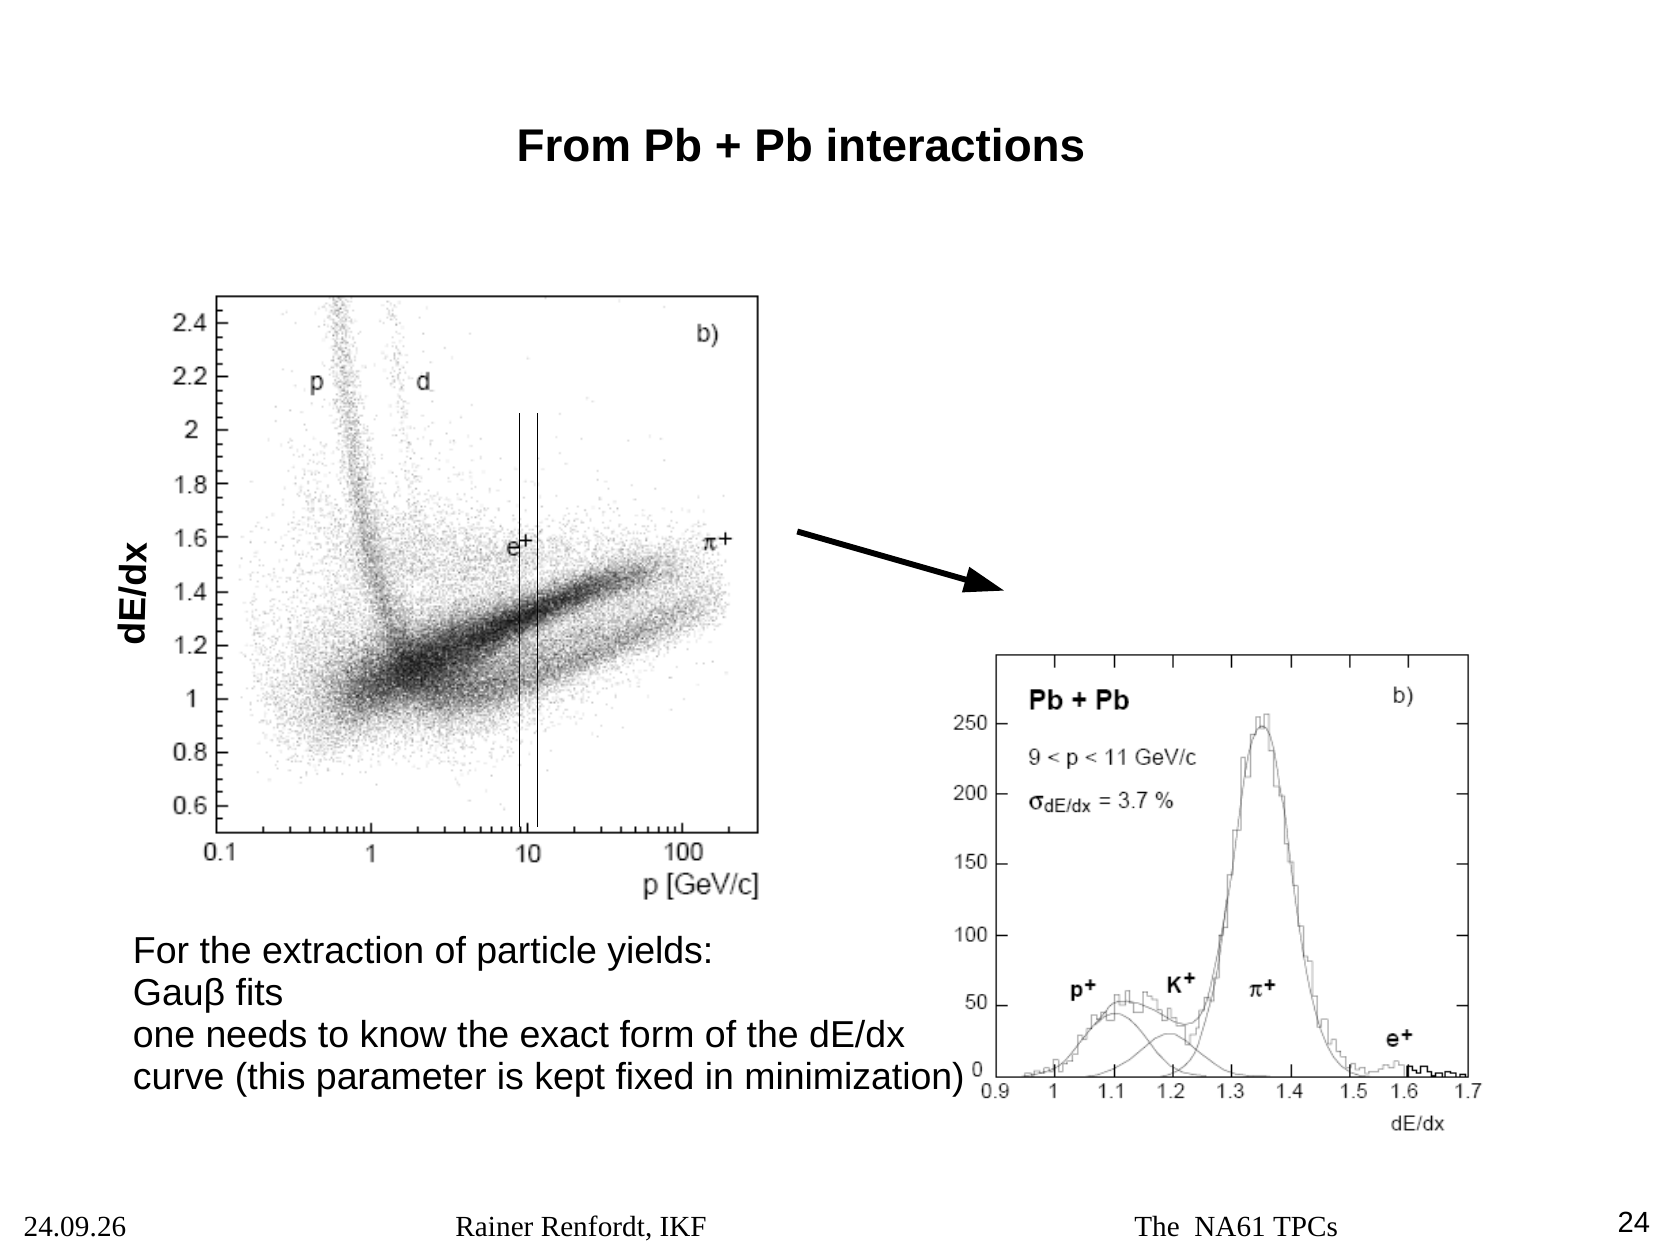

From Pb + Pb interactions
dE/dx
For the extraction of particle yields:
Gauβ fits
one needs to know the exact form of the dE/dx
curve (this parameter is kept fixed in minimization)